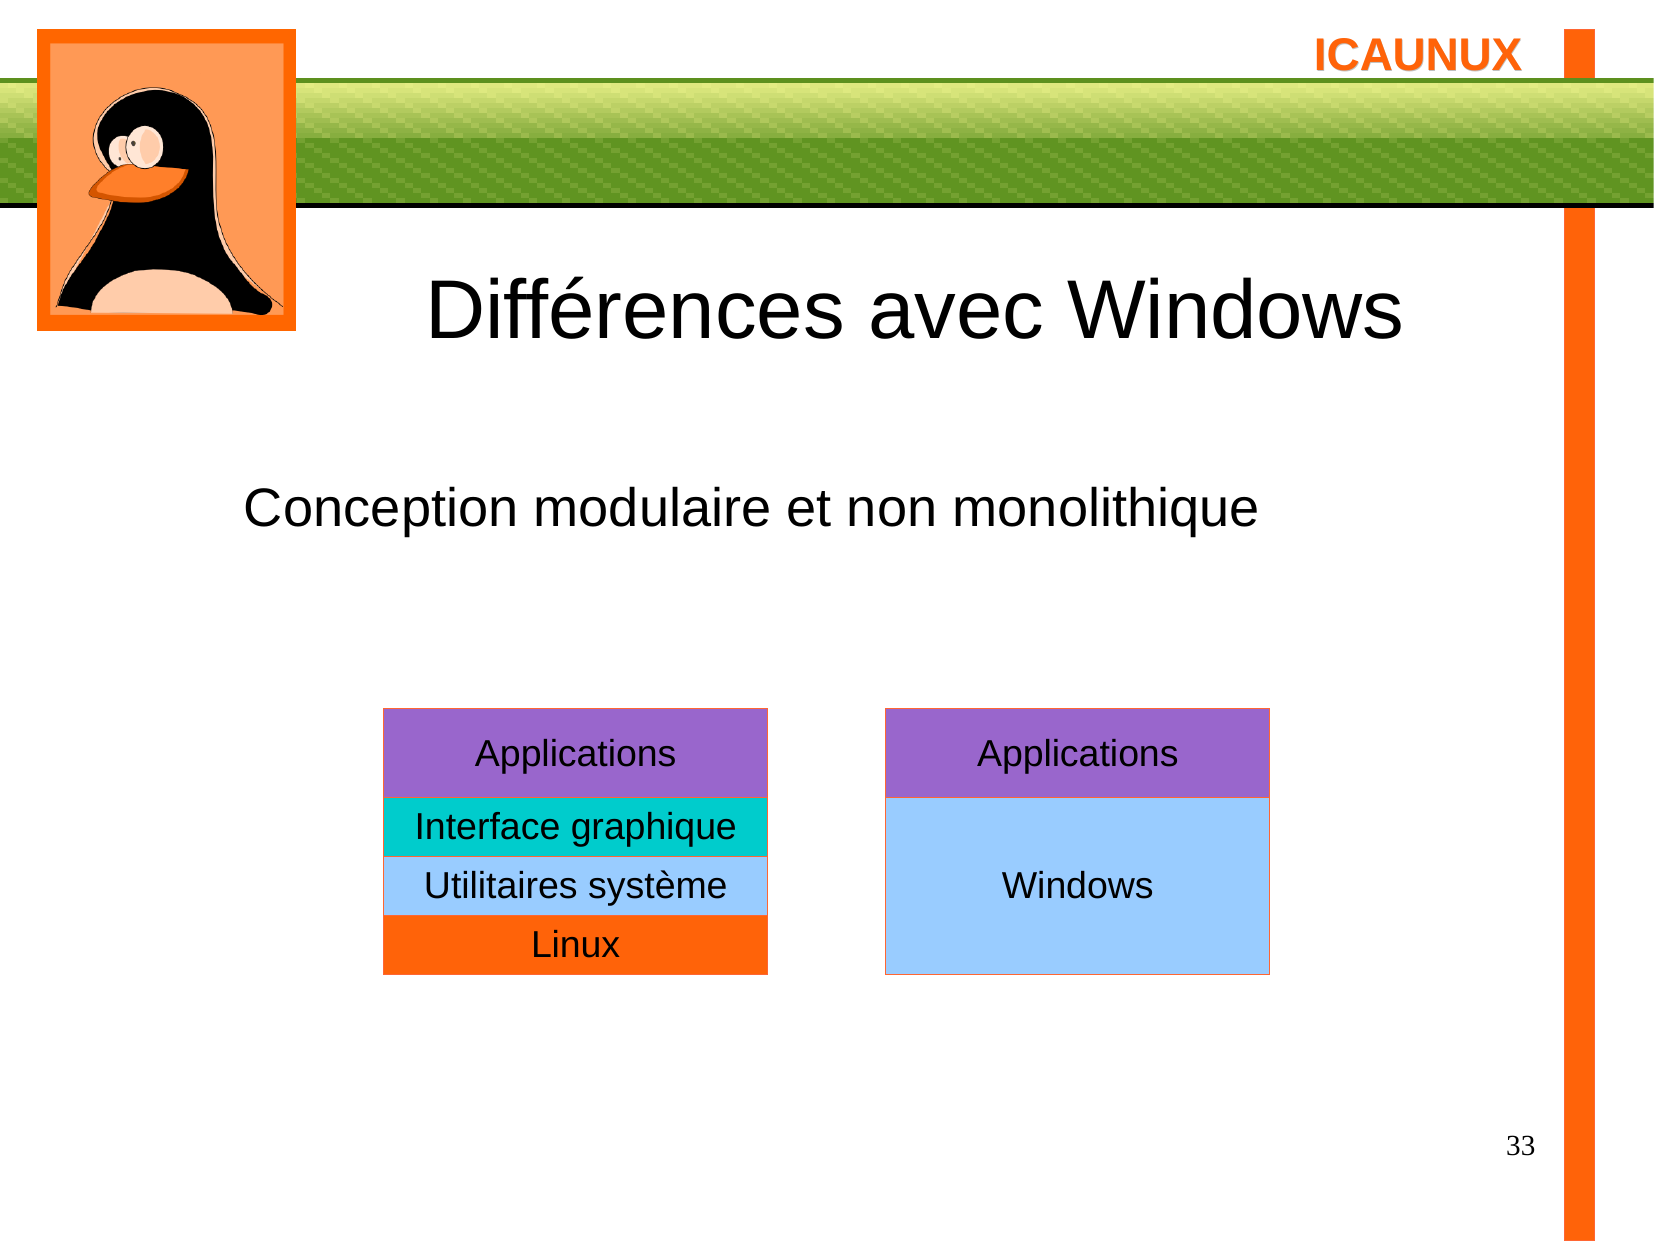

# Différences avec Windows
Conception modulaire et non monolithique
Applications
Applications
Interface graphique
Windows
Utilitaires système
Linux
33